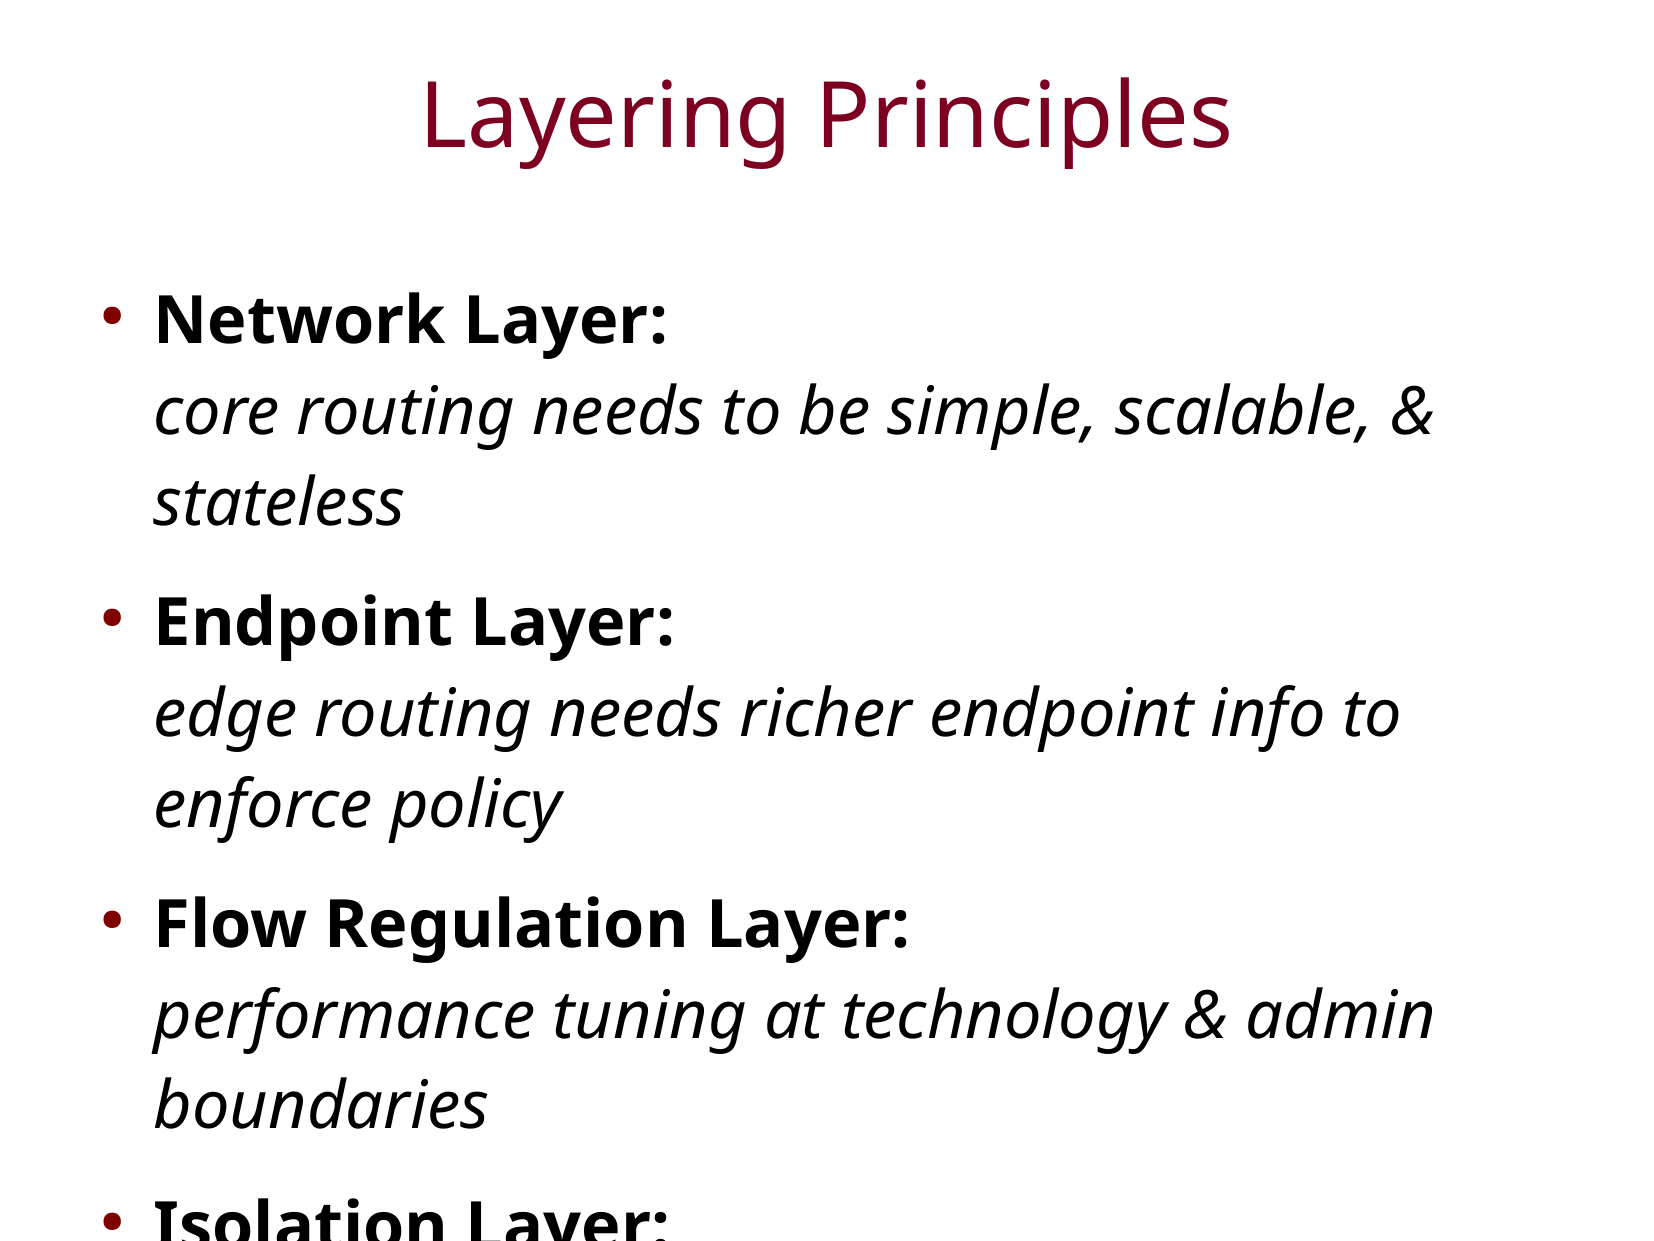

# Layering Principles
Network Layer:
core routing needs to be simple, scalable, & stateless
Endpoint Layer:
edge routing needs richer endpoint info to enforce policy
Flow Regulation Layer:
performance tuning at technology & admin boundaries
Isolation Layer:
clean, enforceable separation between apps & network
Semantic Layer:
E2E reliability & semantics is purely app-driven